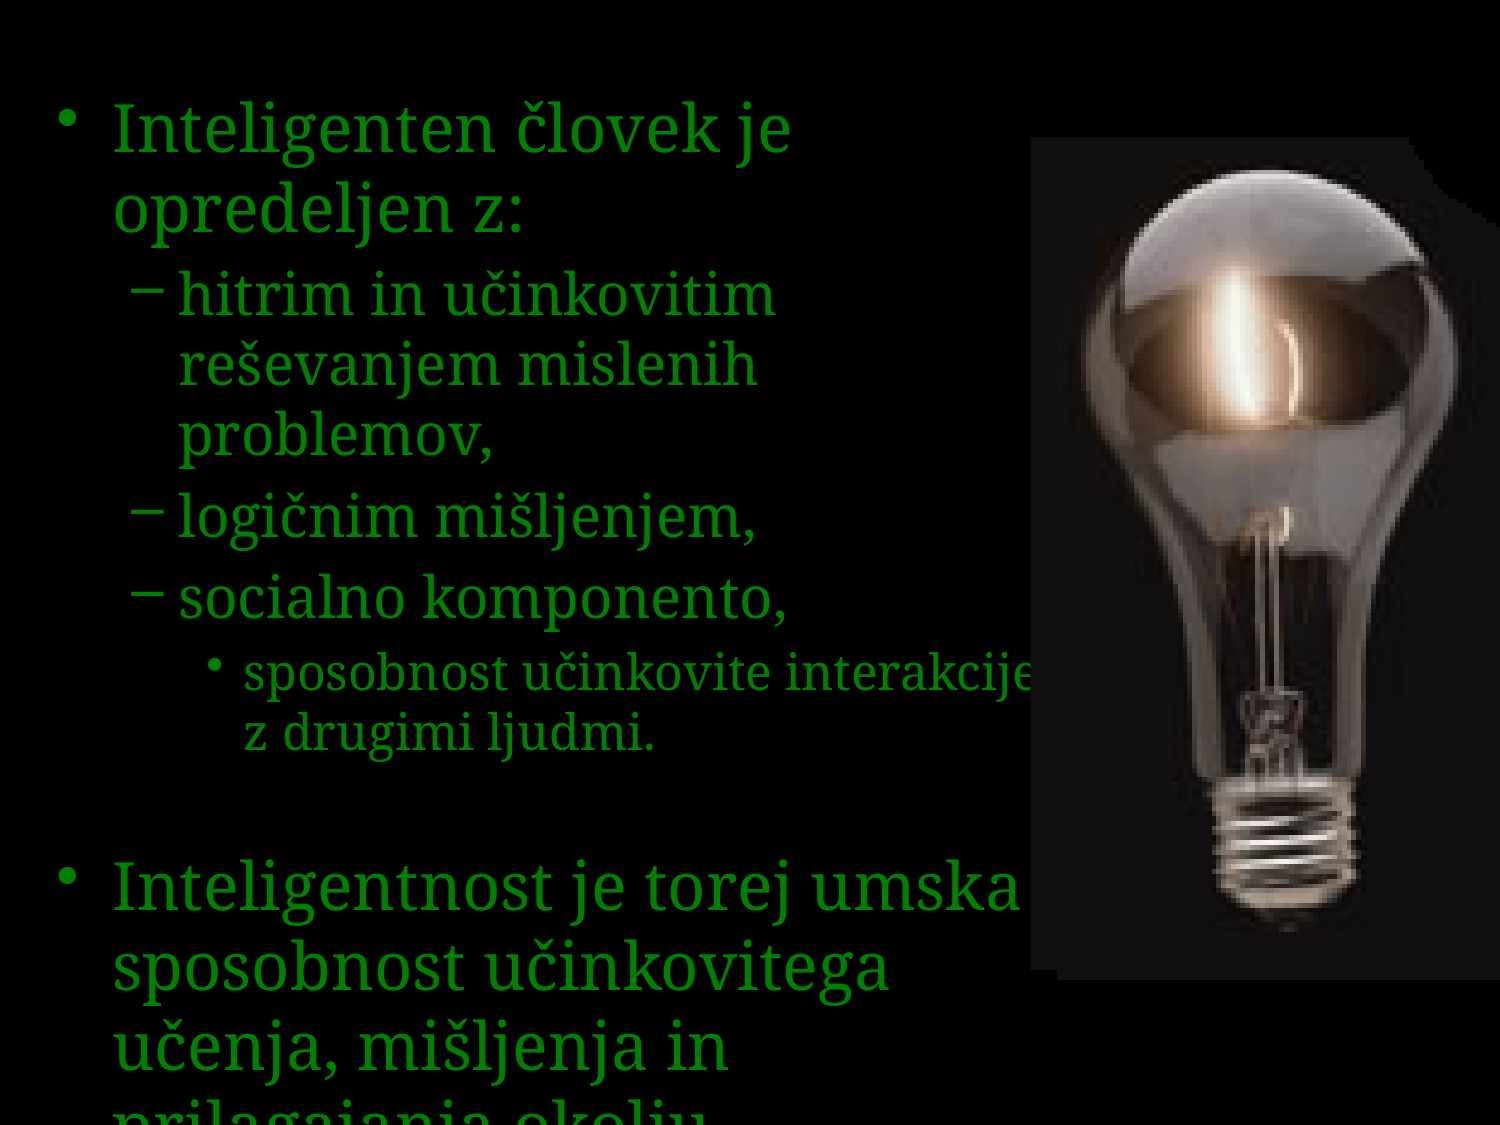

# Inteligenten človek je opredeljen z:
hitrim in učinkovitim reševanjem mislenih problemov,
logičnim mišljenjem,
socialno komponento,
sposobnost učinkovite interakcije z drugimi ljudmi.
Inteligentnost je torej umska sposobnost učinkovitega učenja, mišljenja in prilagajanja okolju.